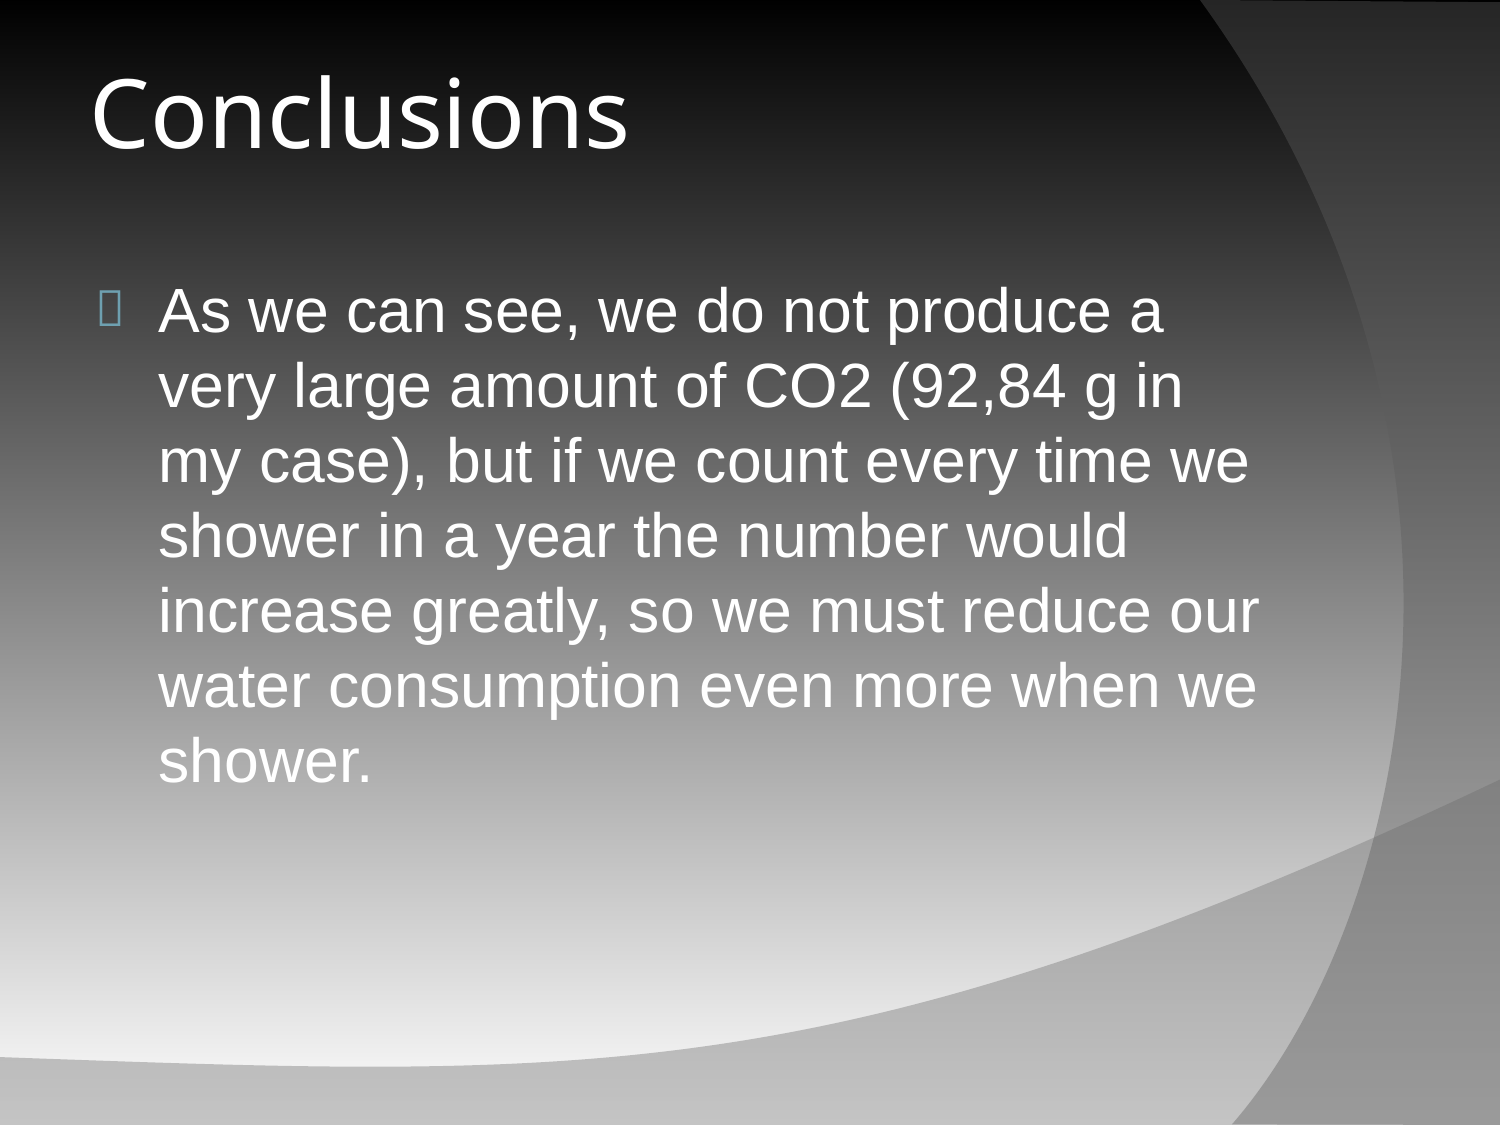

# Conclusions
As we can see, we do not produce a very large amount of CO2 (92,84 g in my case), but if we count every time we shower in a year the number would increase greatly, so we must reduce our water consumption even more when we shower.